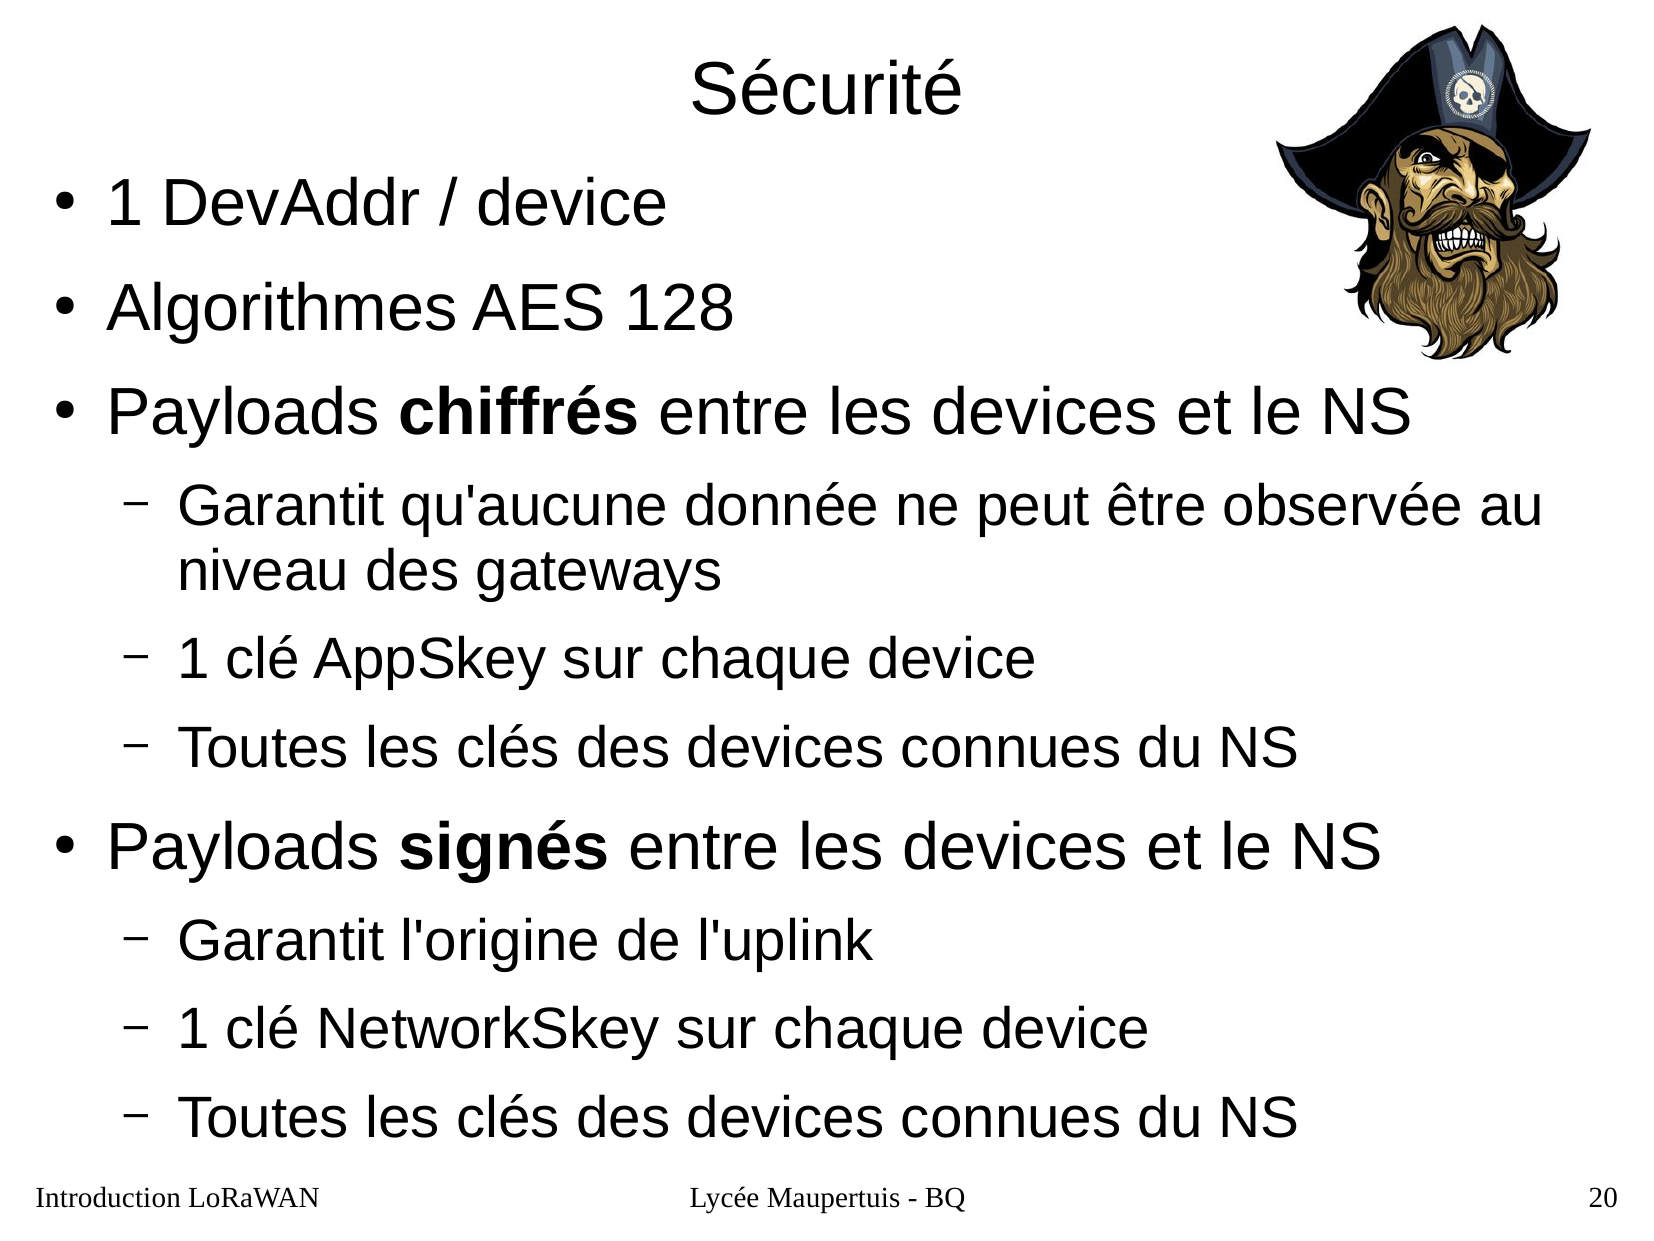

# Sécurité
1 DevAddr / device
Algorithmes AES 128
Payloads chiffrés entre les devices et le NS
Garantit qu'aucune donnée ne peut être observée au niveau des gateways
1 clé AppSkey sur chaque device
Toutes les clés des devices connues du NS
Payloads signés entre les devices et le NS
Garantit l'origine de l'uplink
1 clé NetworkSkey sur chaque device
Toutes les clés des devices connues du NS
Introduction LoRaWAN
Lycée Maupertuis - BQ
20